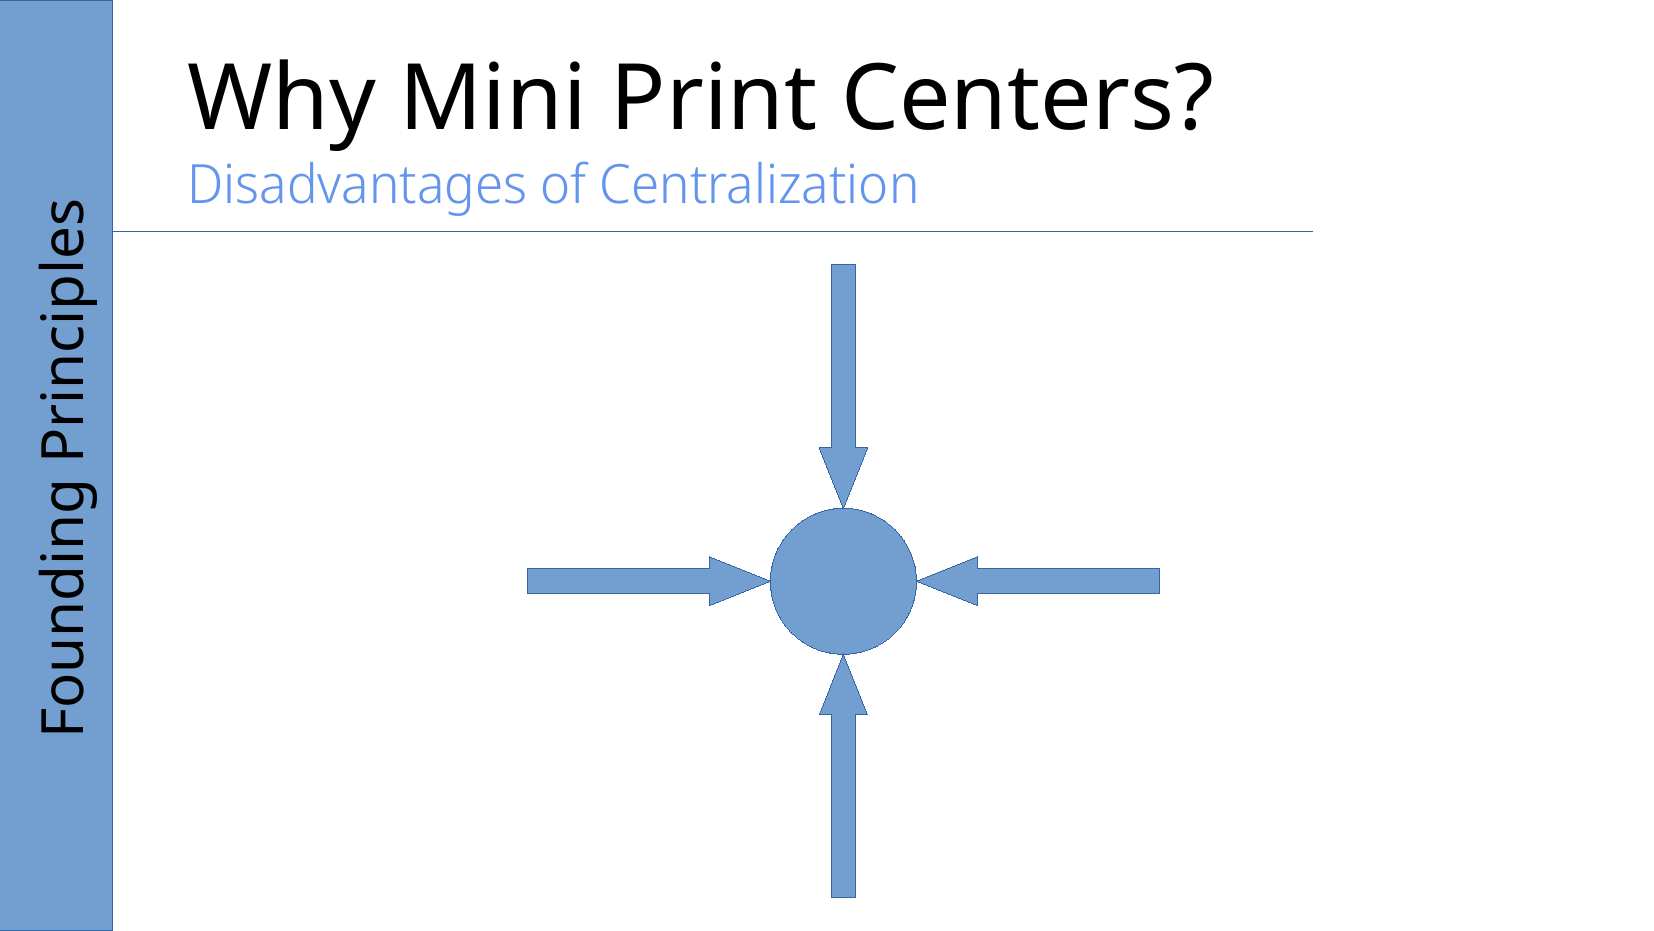

# Why Mini Print Centers?
Disadvantages of Centralization
Founding Principles